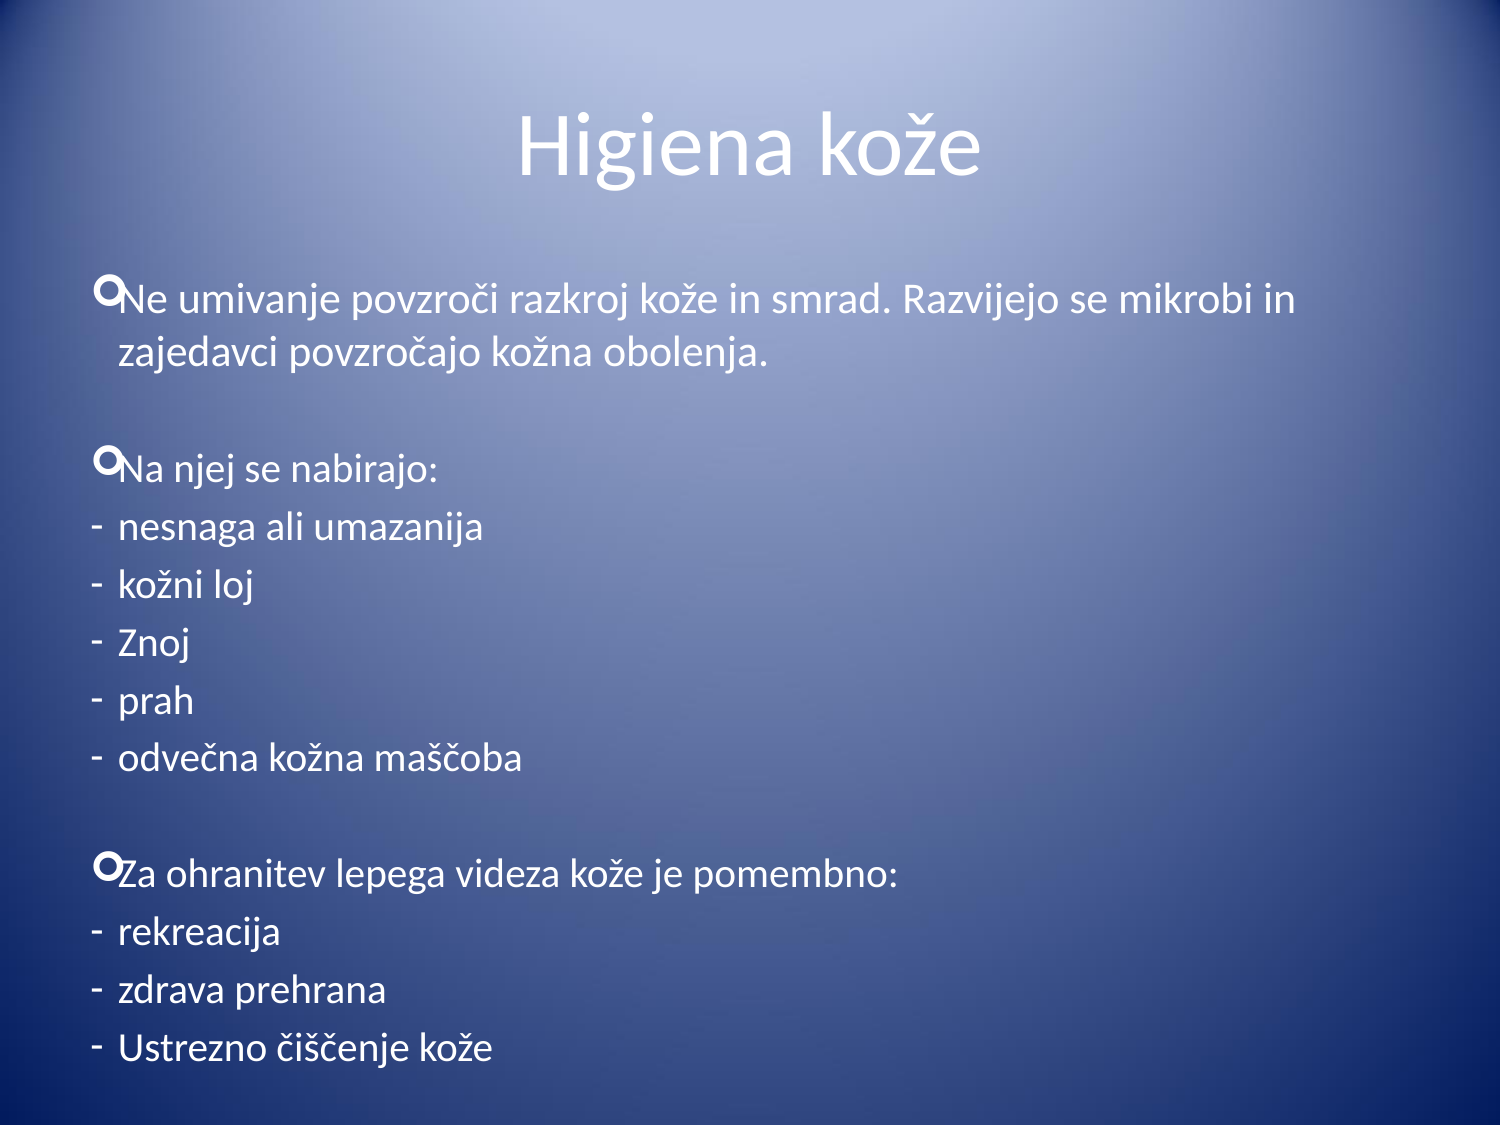

# Higiena kože
Ne umivanje povzroči razkroj kože in smrad. Razvijejo se mikrobi in zajedavci povzročajo kožna obolenja.
Na njej se nabirajo:
nesnaga ali umazanija
kožni loj
Znoj
prah
odvečna kožna maščoba
Za ohranitev lepega videza kože je pomembno:
rekreacija
zdrava prehrana
Ustrezno čiščenje kože